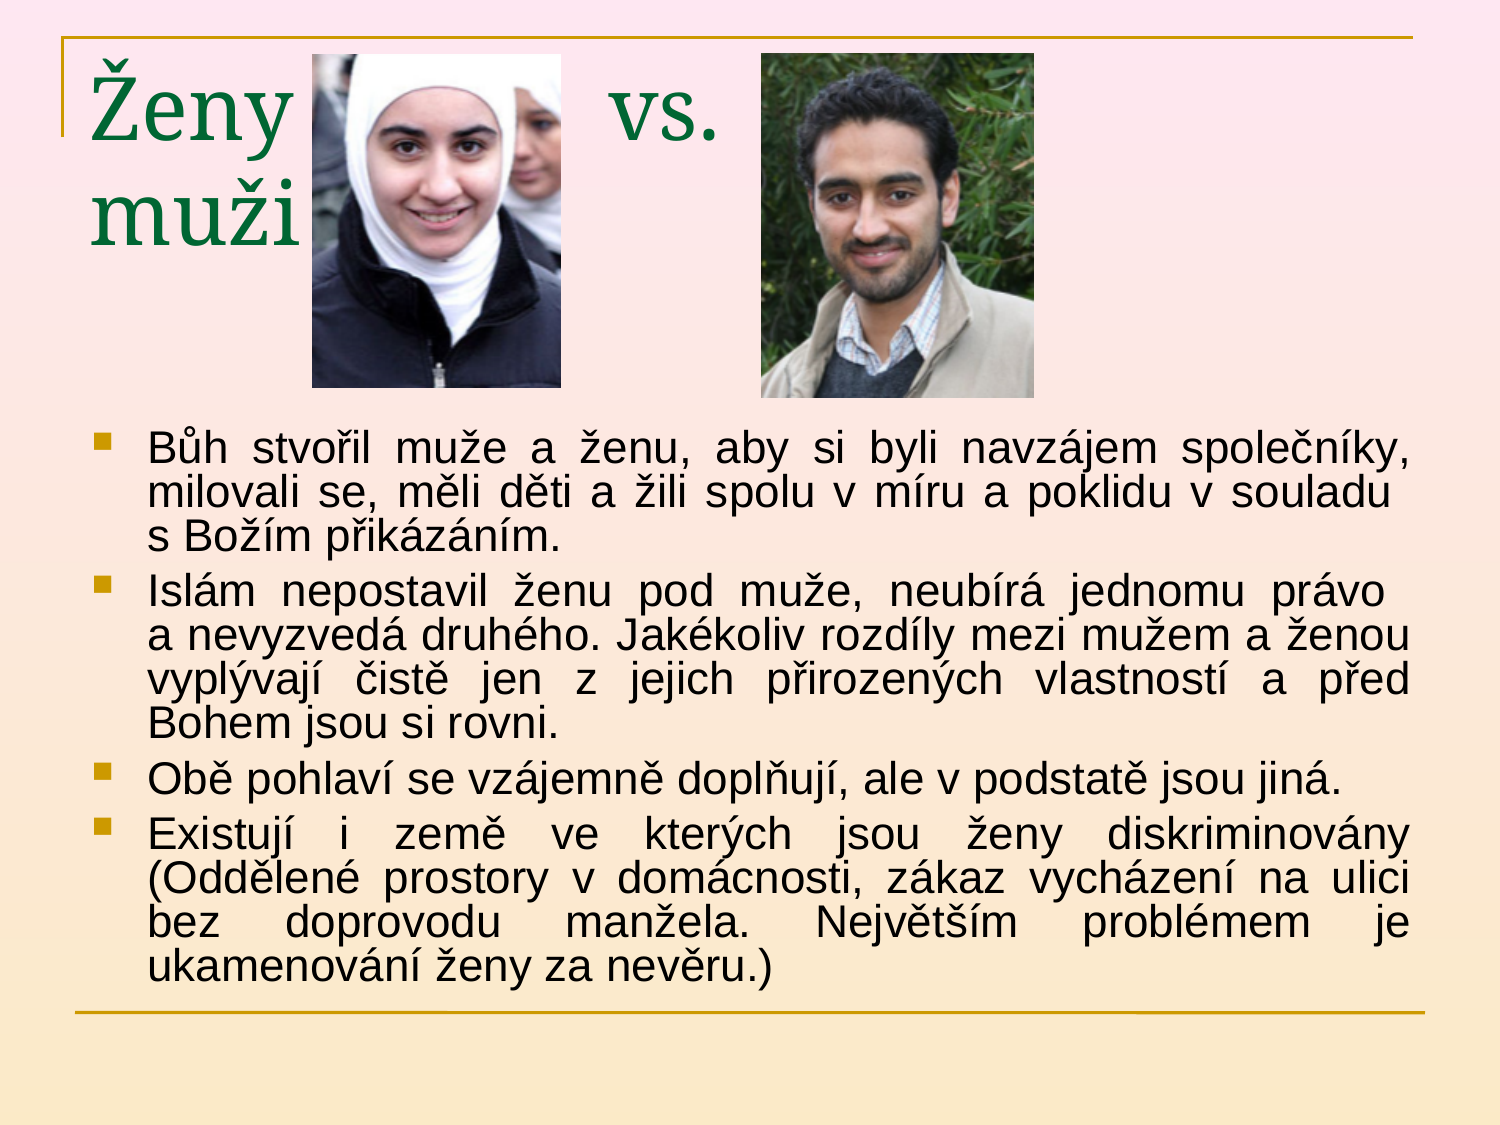

# Ženy		 vs. 			muži
Bůh stvořil muže a ženu, aby si byli navzájem společníky, milovali se, měli děti a žili spolu v míru a poklidu v souladu
s Božím přikázáním.
Islám nepostavil ženu pod muže, neubírá jednomu právo
a nevyzvedá druhého. Jakékoliv rozdíly mezi mužem a ženou vyplývají čistě jen z jejich přirozených vlastností a před Bohem jsou si rovni.
Obě pohlaví se vzájemně doplňují, ale v podstatě jsou jiná.
Existují i země ve kterých jsou ženy diskriminovány (Oddělené prostory v domácnosti, zákaz vycházení na ulici bez doprovodu manžela. Největším problémem je ukamenování ženy za nevěru.)